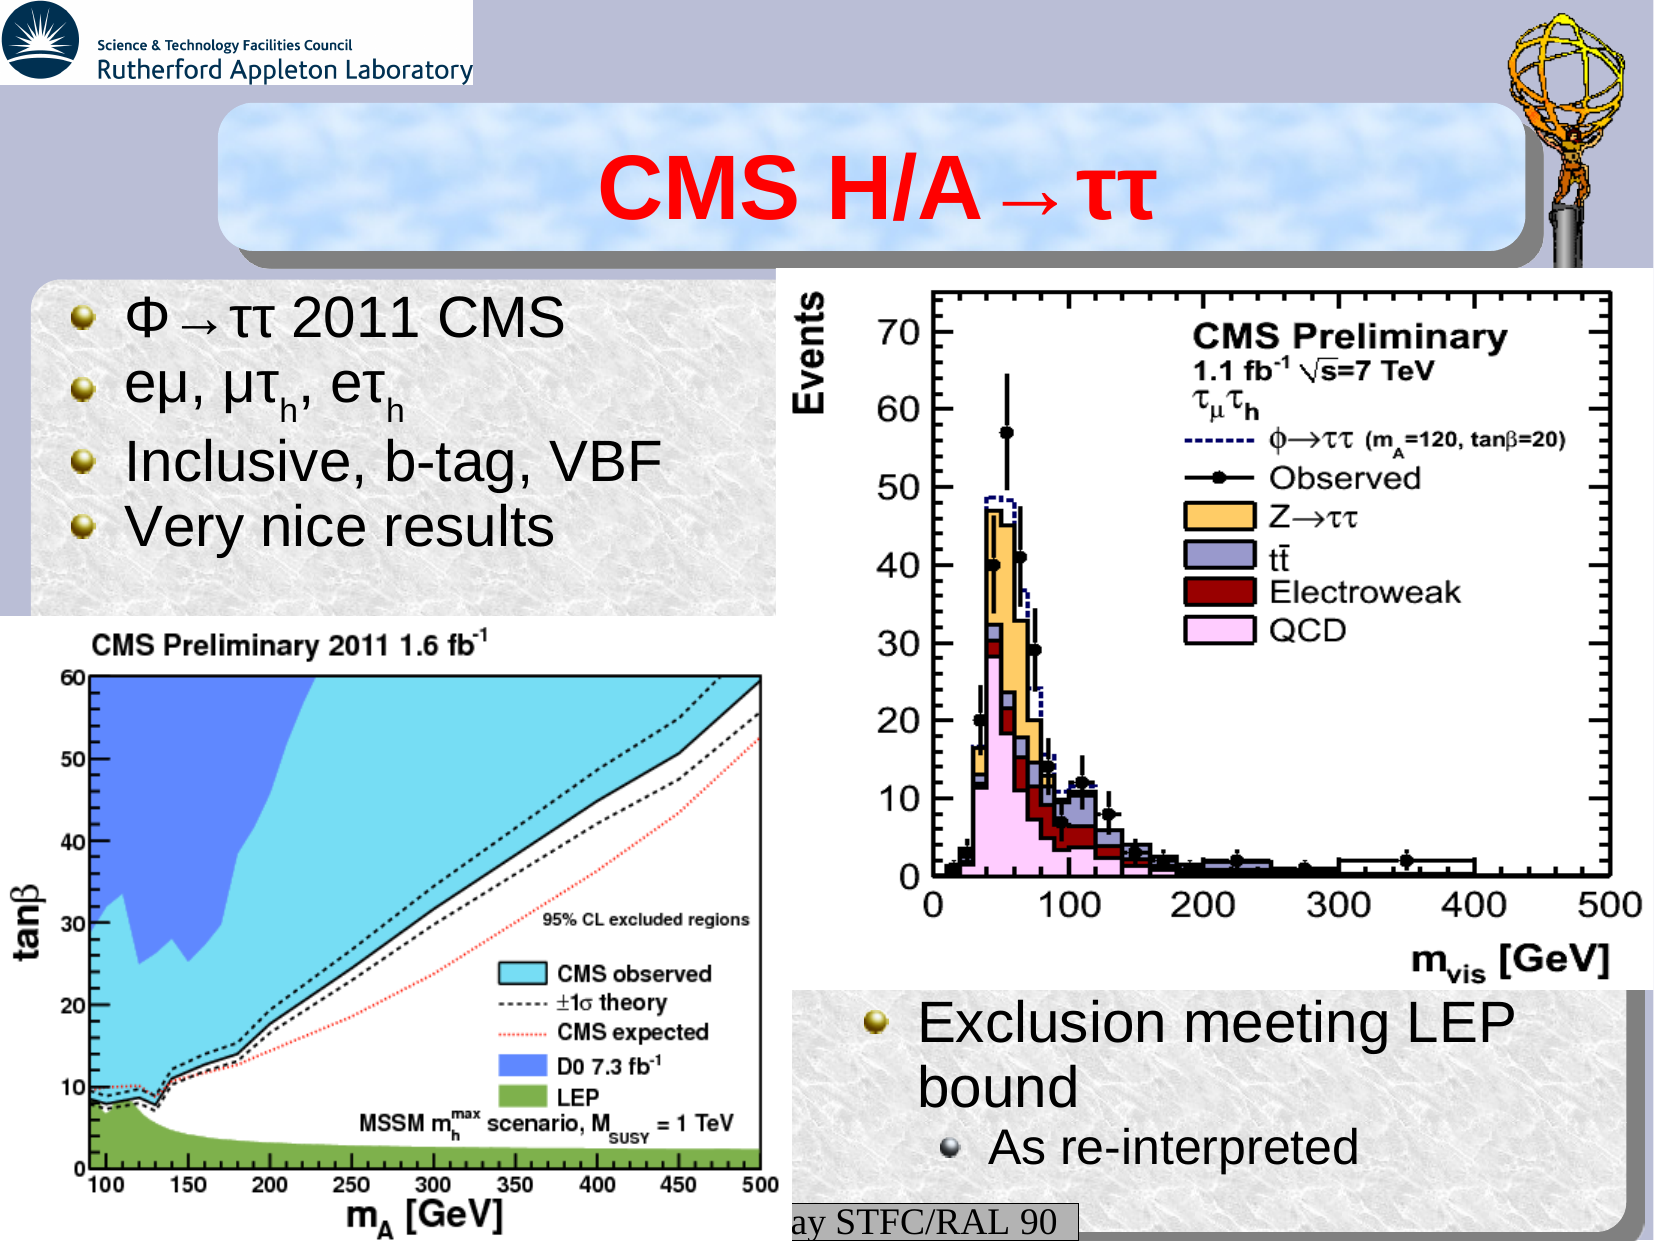

# CMS H/A→ττ
Φ→ττ 2011 CMS
eμ, μτh, eτh
Inclusive, b-tag, VBF
Very nice results
Exclusion meeting LEP bound
As re-interpreted